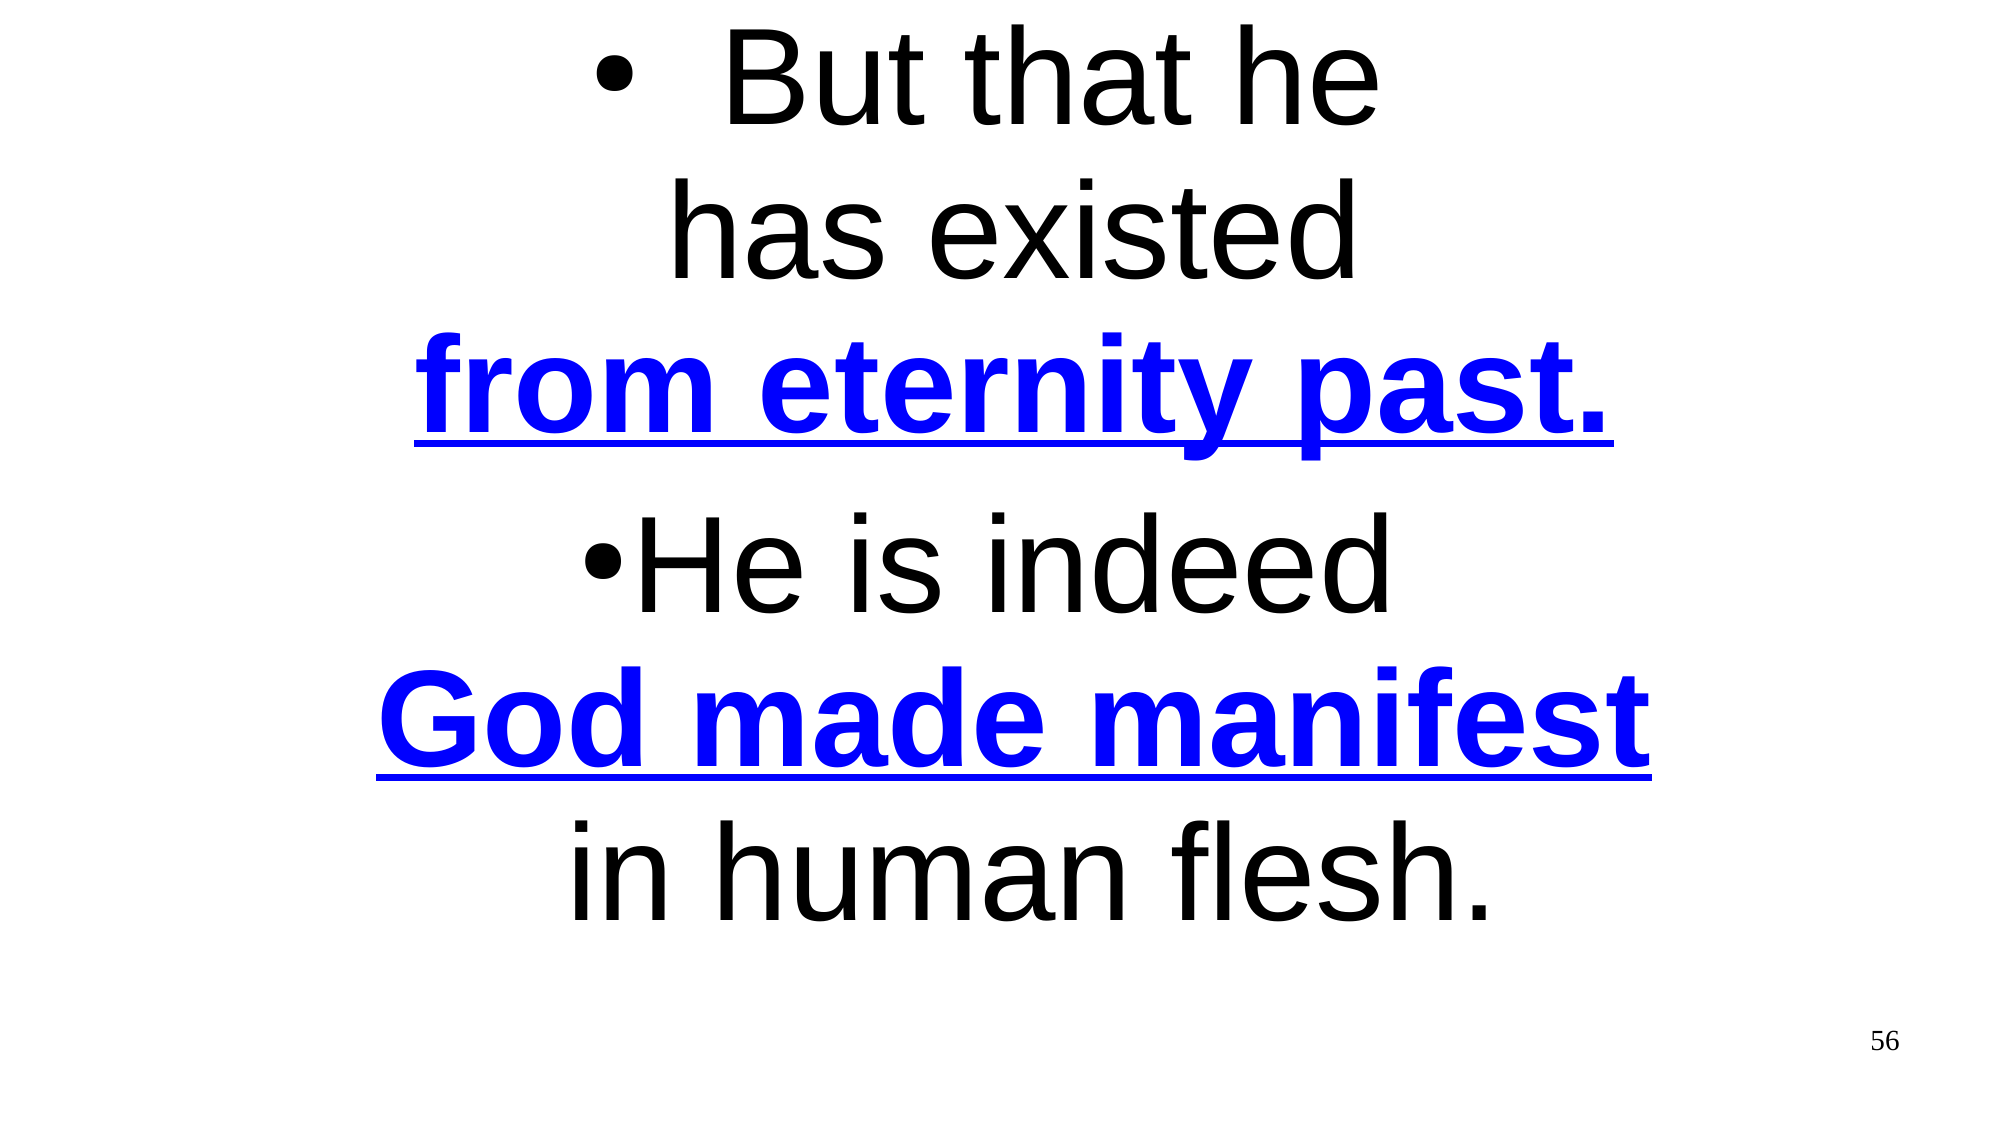

# But that he has existed from eternity past.
He is indeed
God made manifest
in human flesh.
56